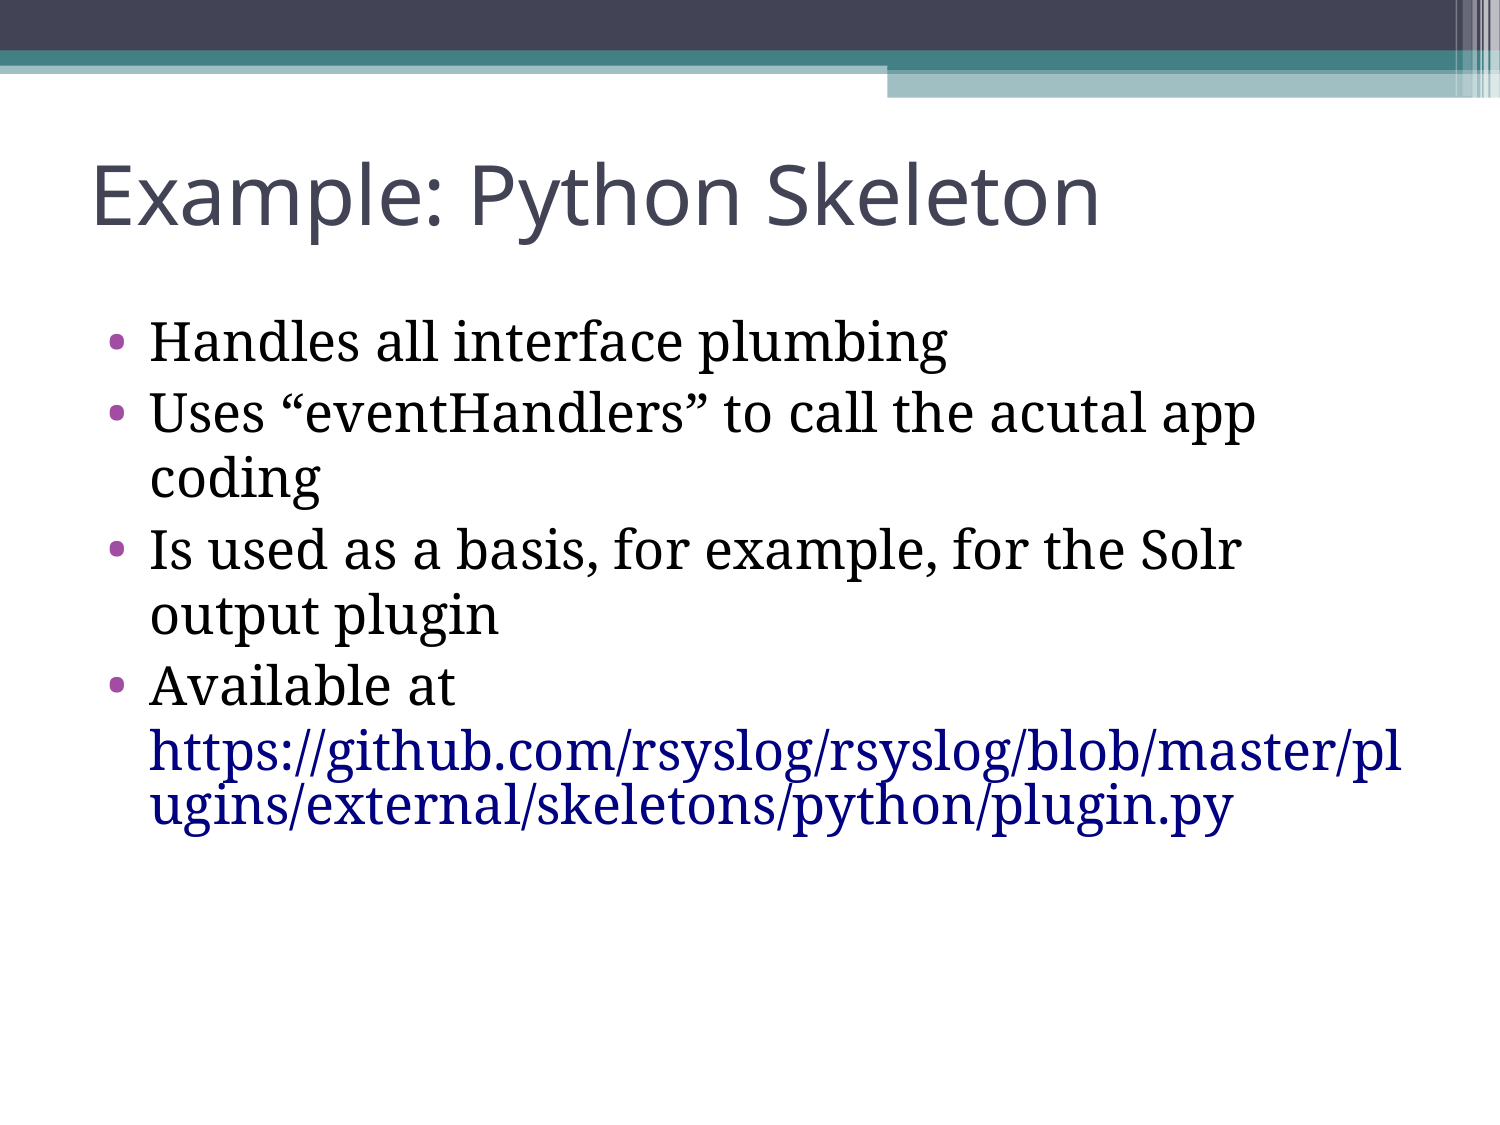

# Example: Python Skeleton
Handles all interface plumbing
Uses “eventHandlers” to call the acutal app coding
Is used as a basis, for example, for the Solr output plugin
Available at https://github.com/rsyslog/rsyslog/blob/master/plugins/external/skeletons/python/plugin.py